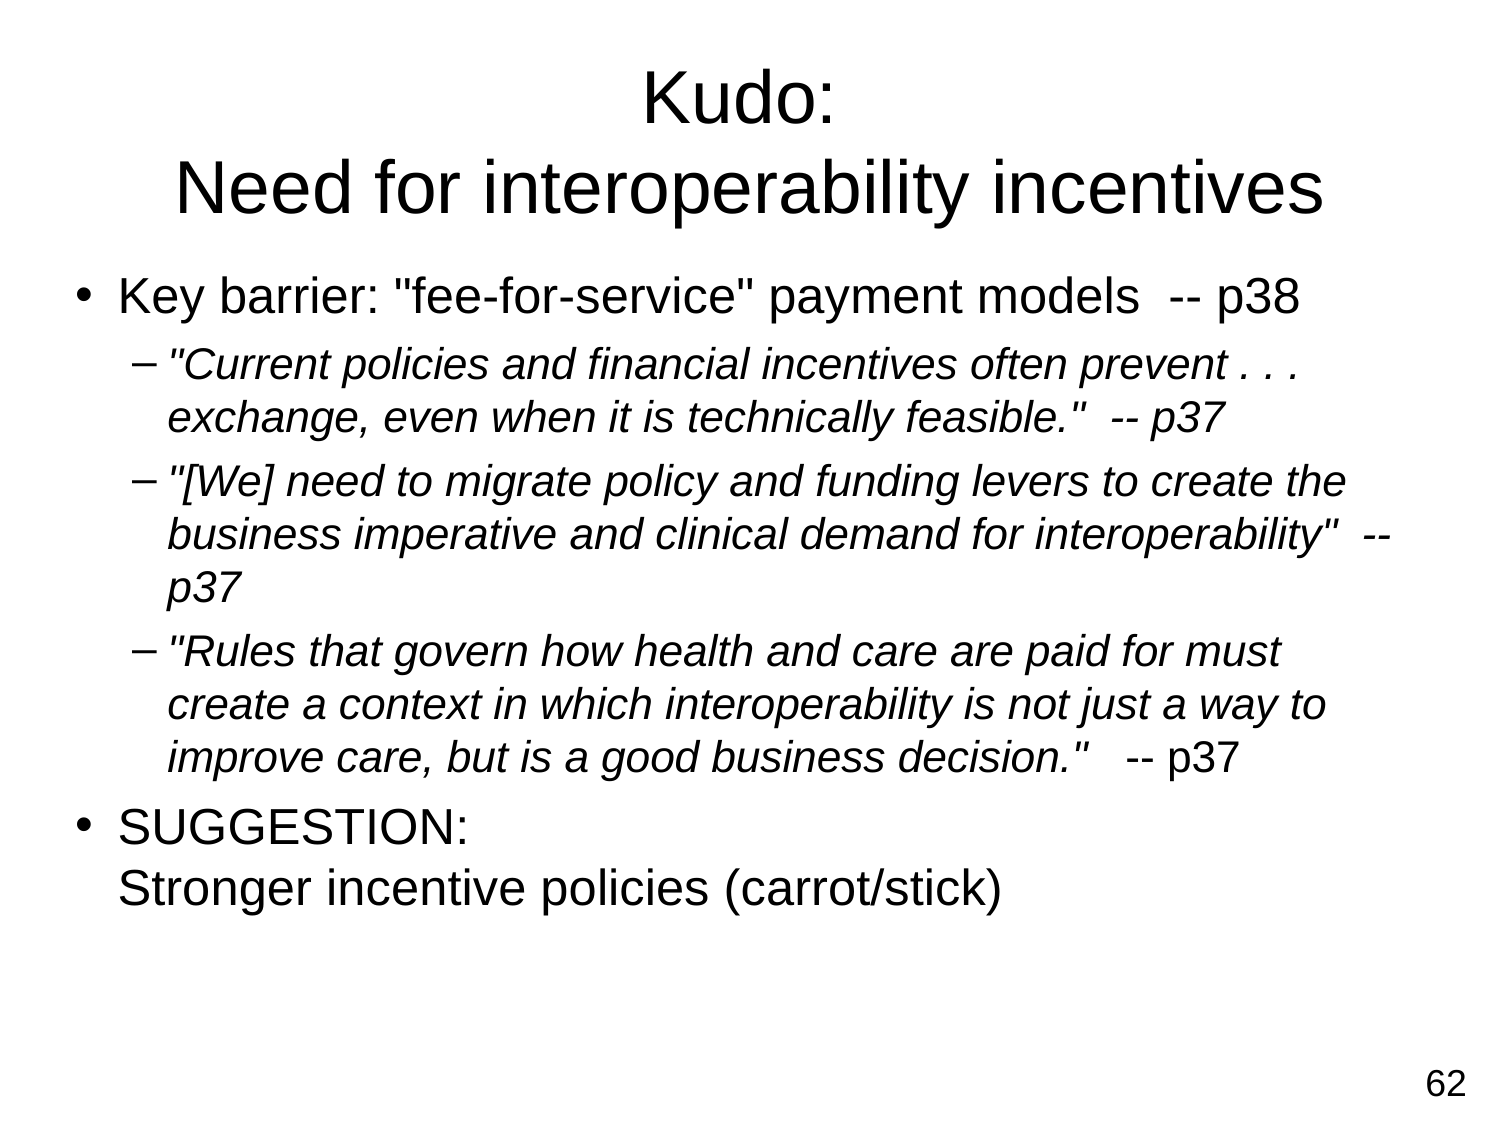

# Kudo: Need for interoperability incentives
Key barrier: "fee-for-service" payment models -- p38
"Current policies and financial incentives often prevent . . . exchange, even when it is technically feasible." -- p37
"[We] need to migrate policy and funding levers to create the business imperative and clinical demand for interoperability" -- p37
"Rules that govern how health and care are paid for must create a context in which interoperability is not just a way to improve care, but is a good business decision." -- p37
SUGGESTION:
Stronger incentive policies (carrot/stick)
62